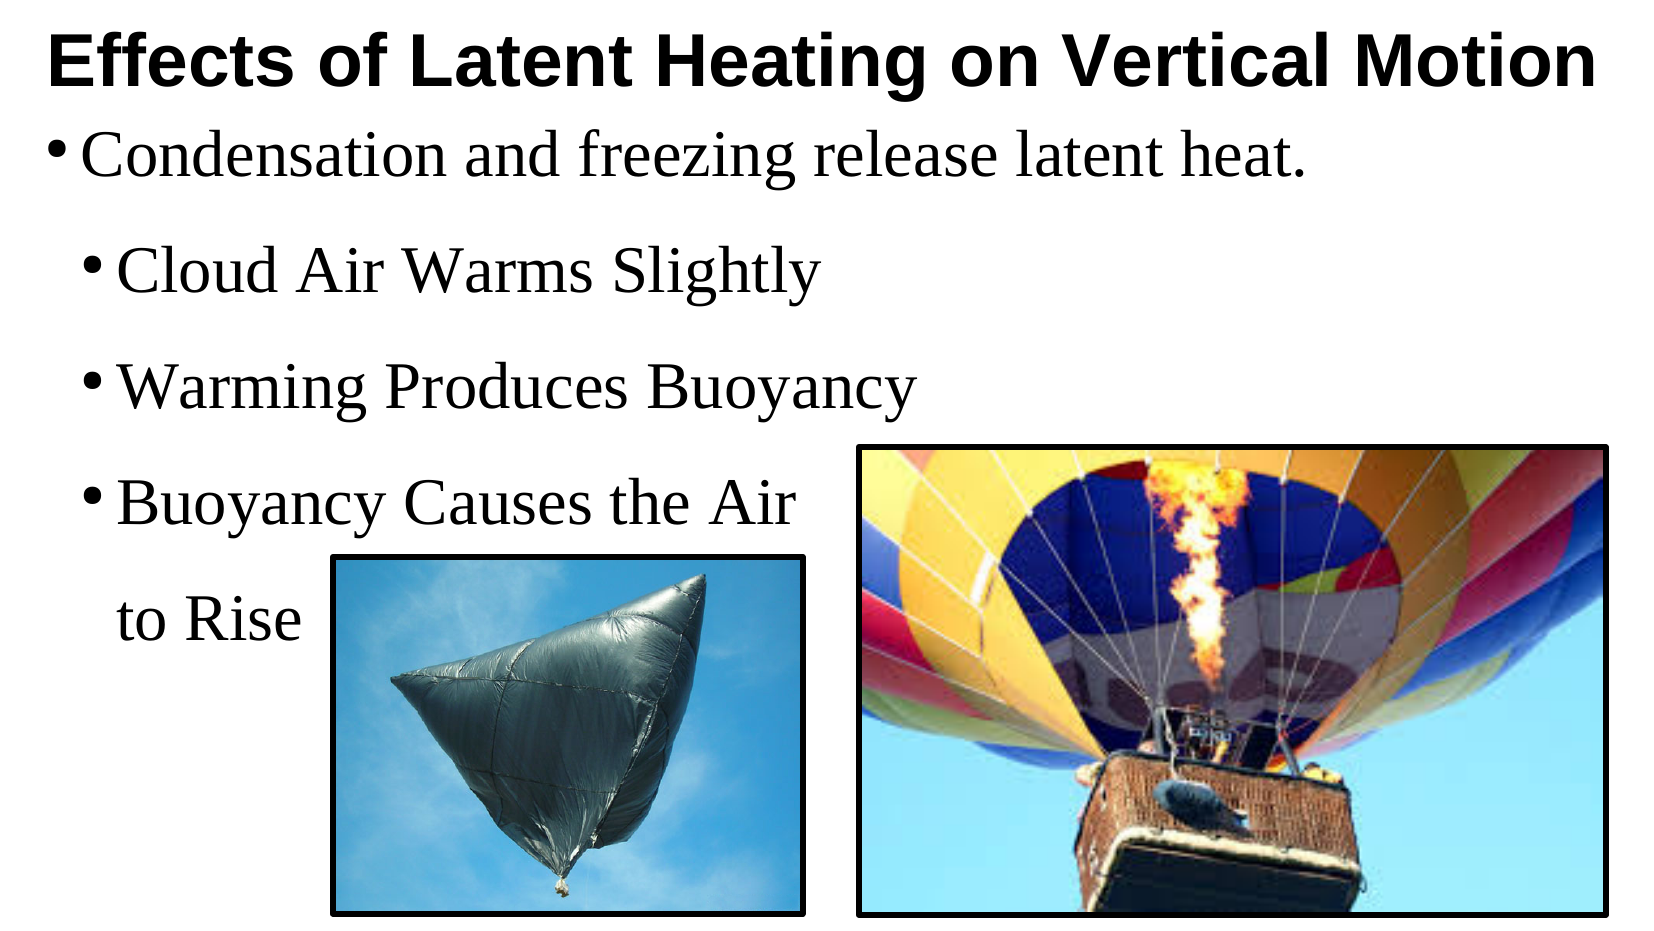

# Effects of Latent Heating on Vertical Motion
Condensation and freezing release latent heat.
Cloud Air Warms Slightly
Warming Produces Buoyancy
Buoyancy Causes the Air
to Rise